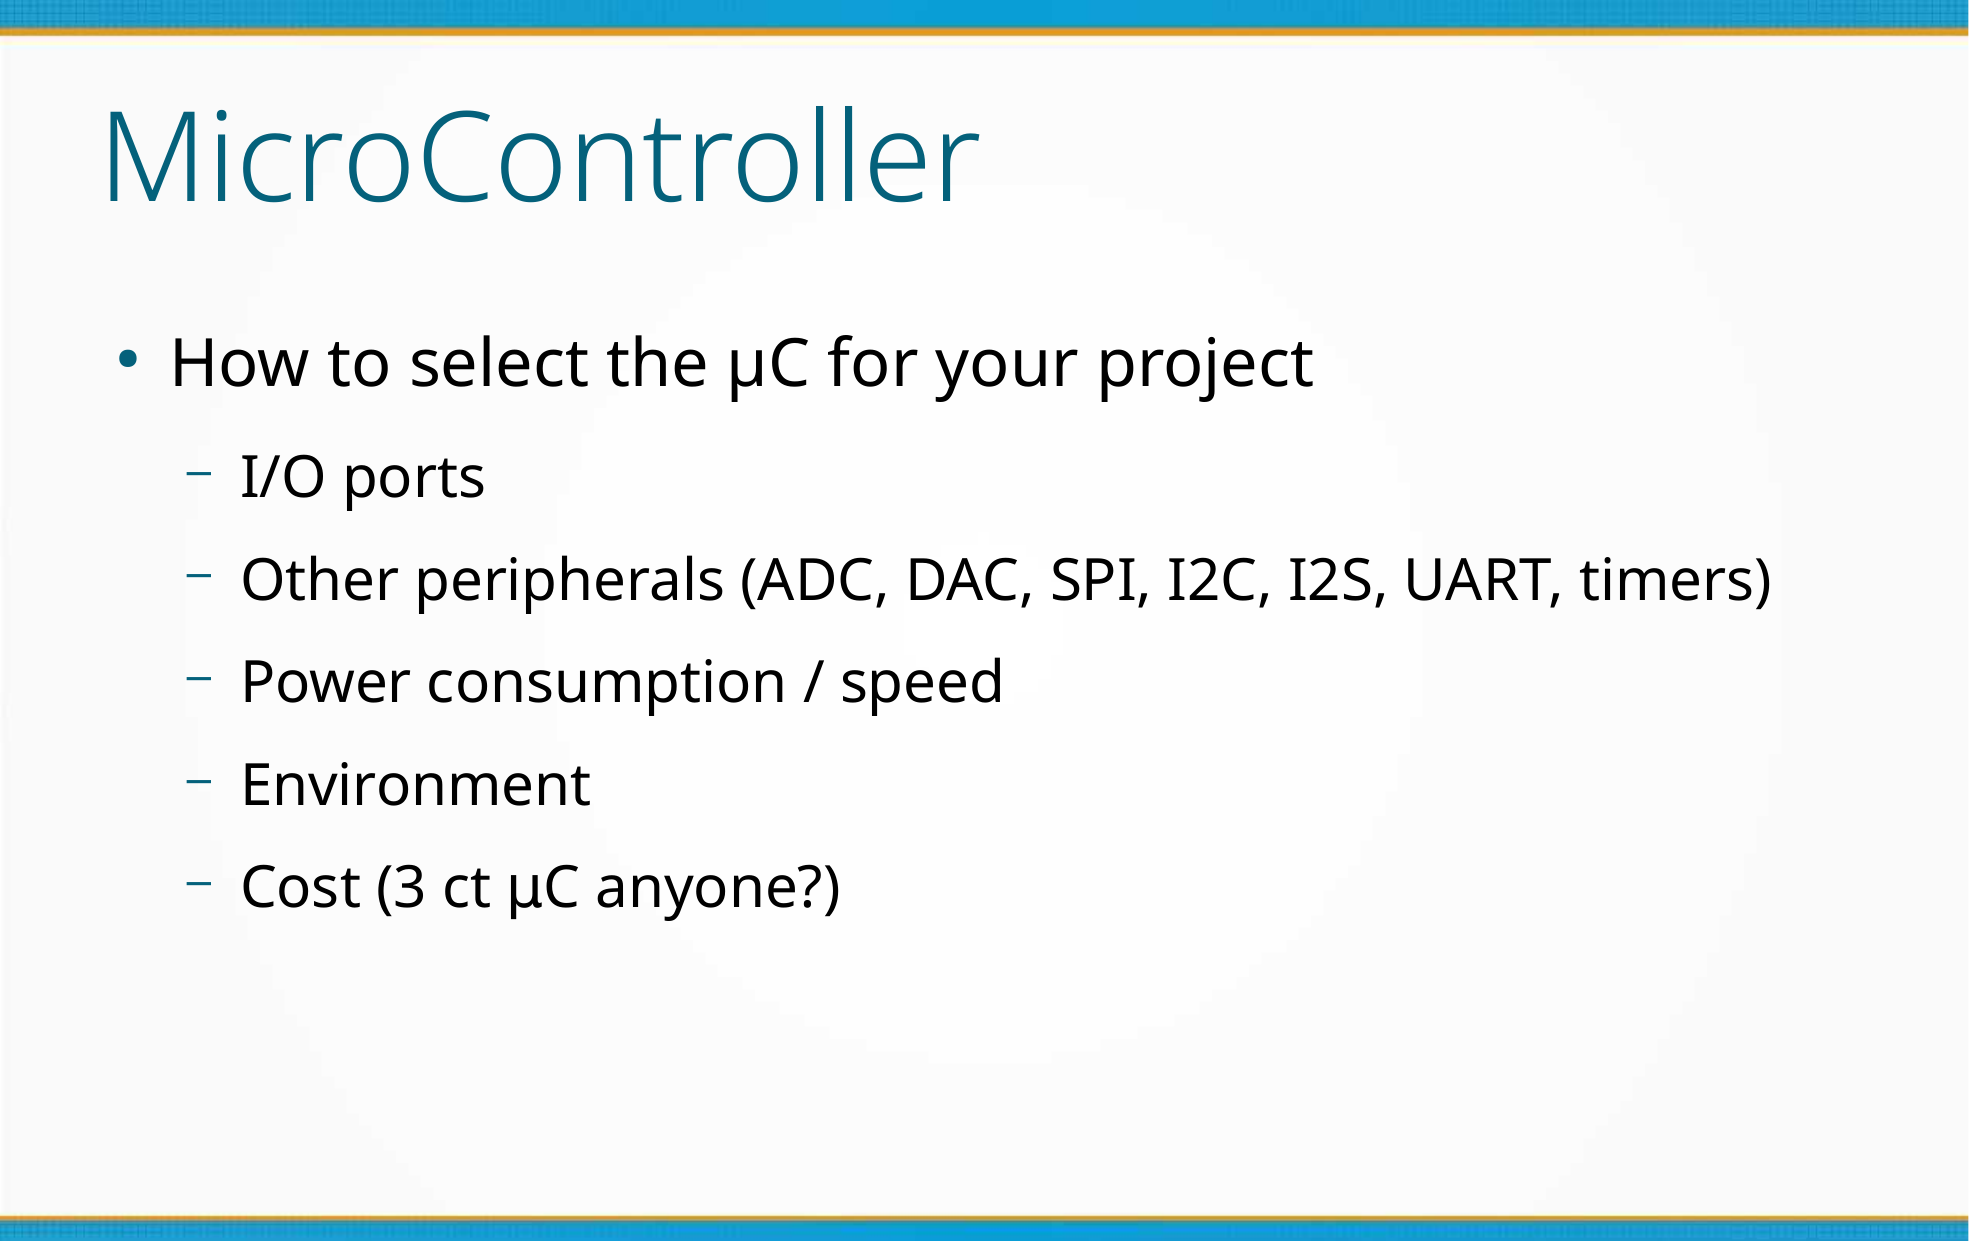

# MicroController
How to select the µC for your project
I/O ports
Other peripherals (ADC, DAC, SPI, I2C, I2S, UART, timers)
Power consumption / speed
Environment
Cost (3 ct µC anyone?)